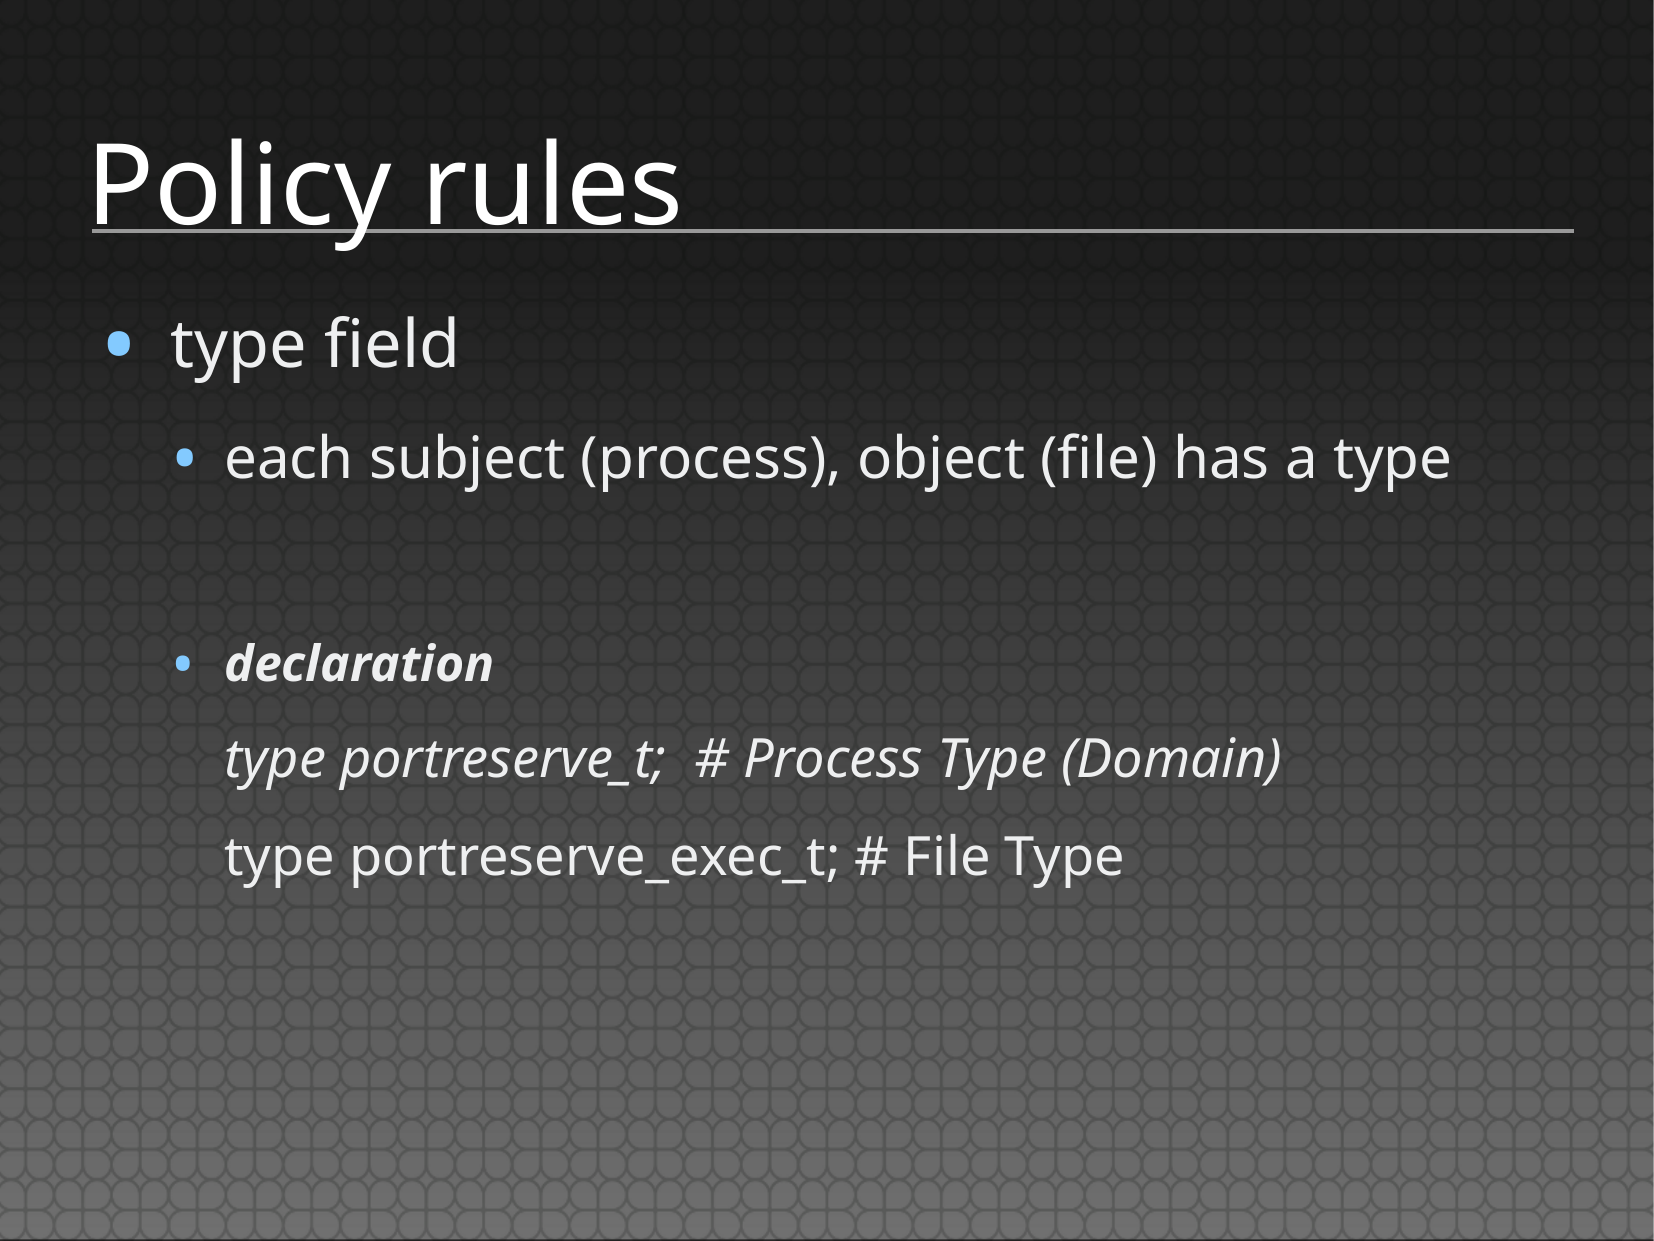

# Policy rules
 type field
each subject (process), object (file) has a type
declaration
type portreserve_t; # Process Type (Domain)
type portreserve_exec_t; # File Type